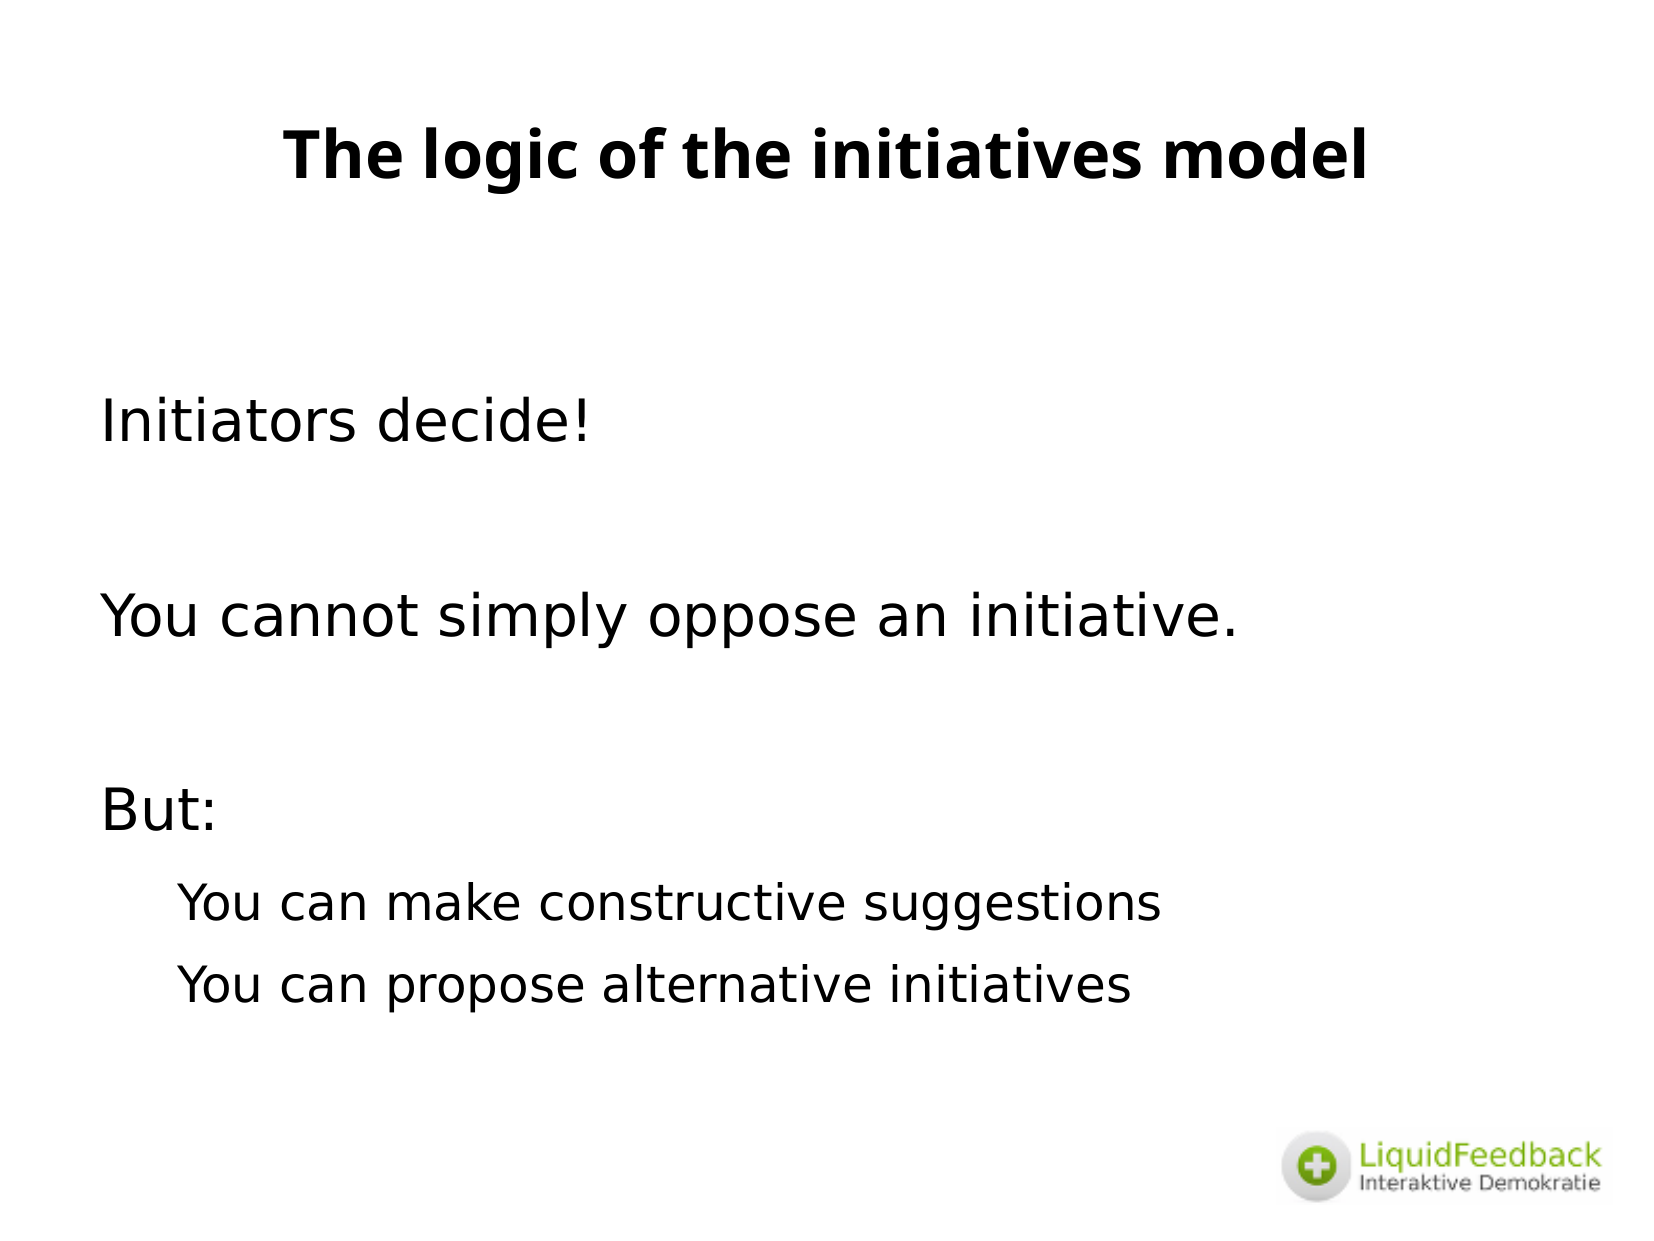

# The logic of the initiatives model
Initiators decide!
You cannot simply oppose an initiative.
But:
You can make constructive suggestions
You can propose alternative initiatives